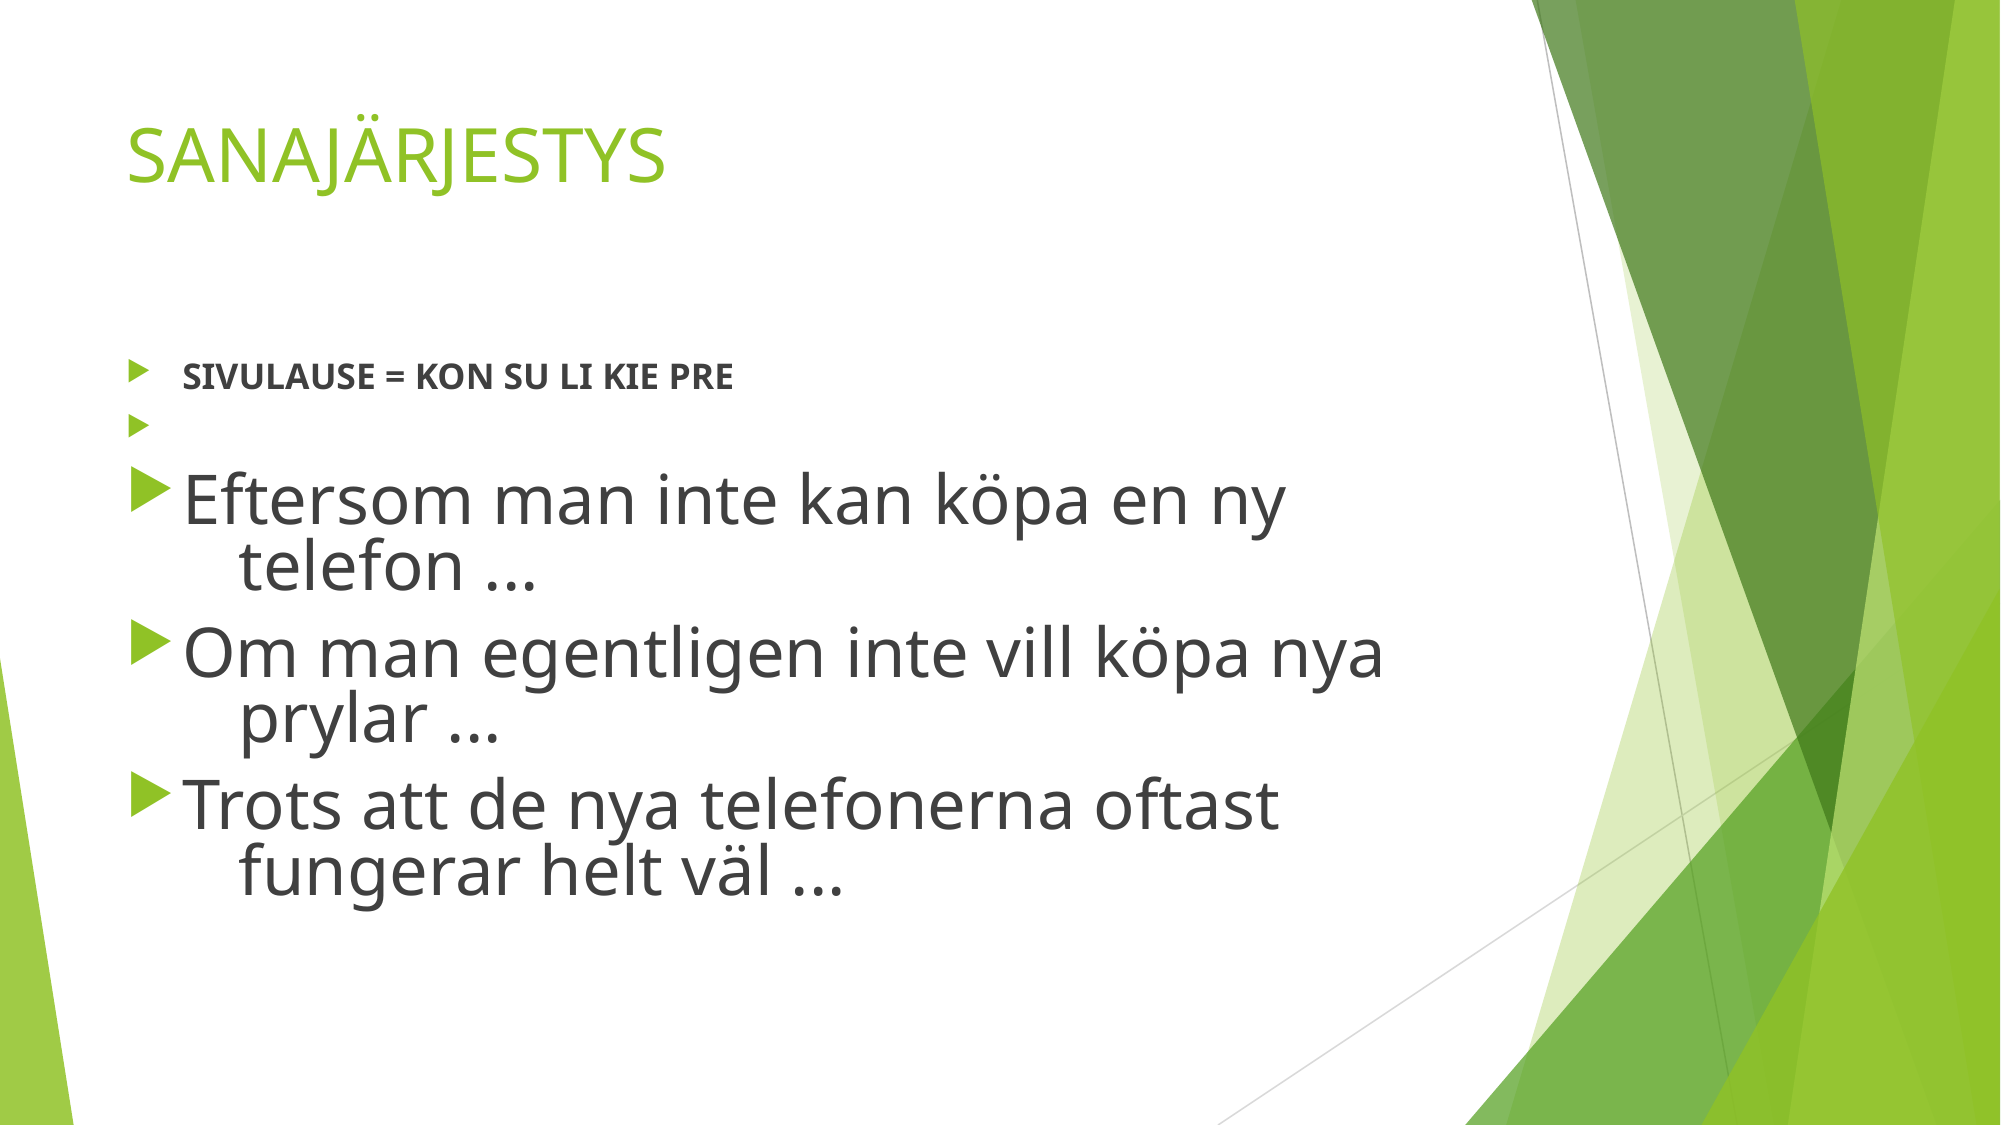

# SANAJÄRJESTYS
SIVULAUSE = KON SU LI KIE PRE
Eftersom man inte kan köpa en ny telefon ...
Om man egentligen inte vill köpa nya prylar ...
Trots att de nya telefonerna oftast fungerar helt väl ...